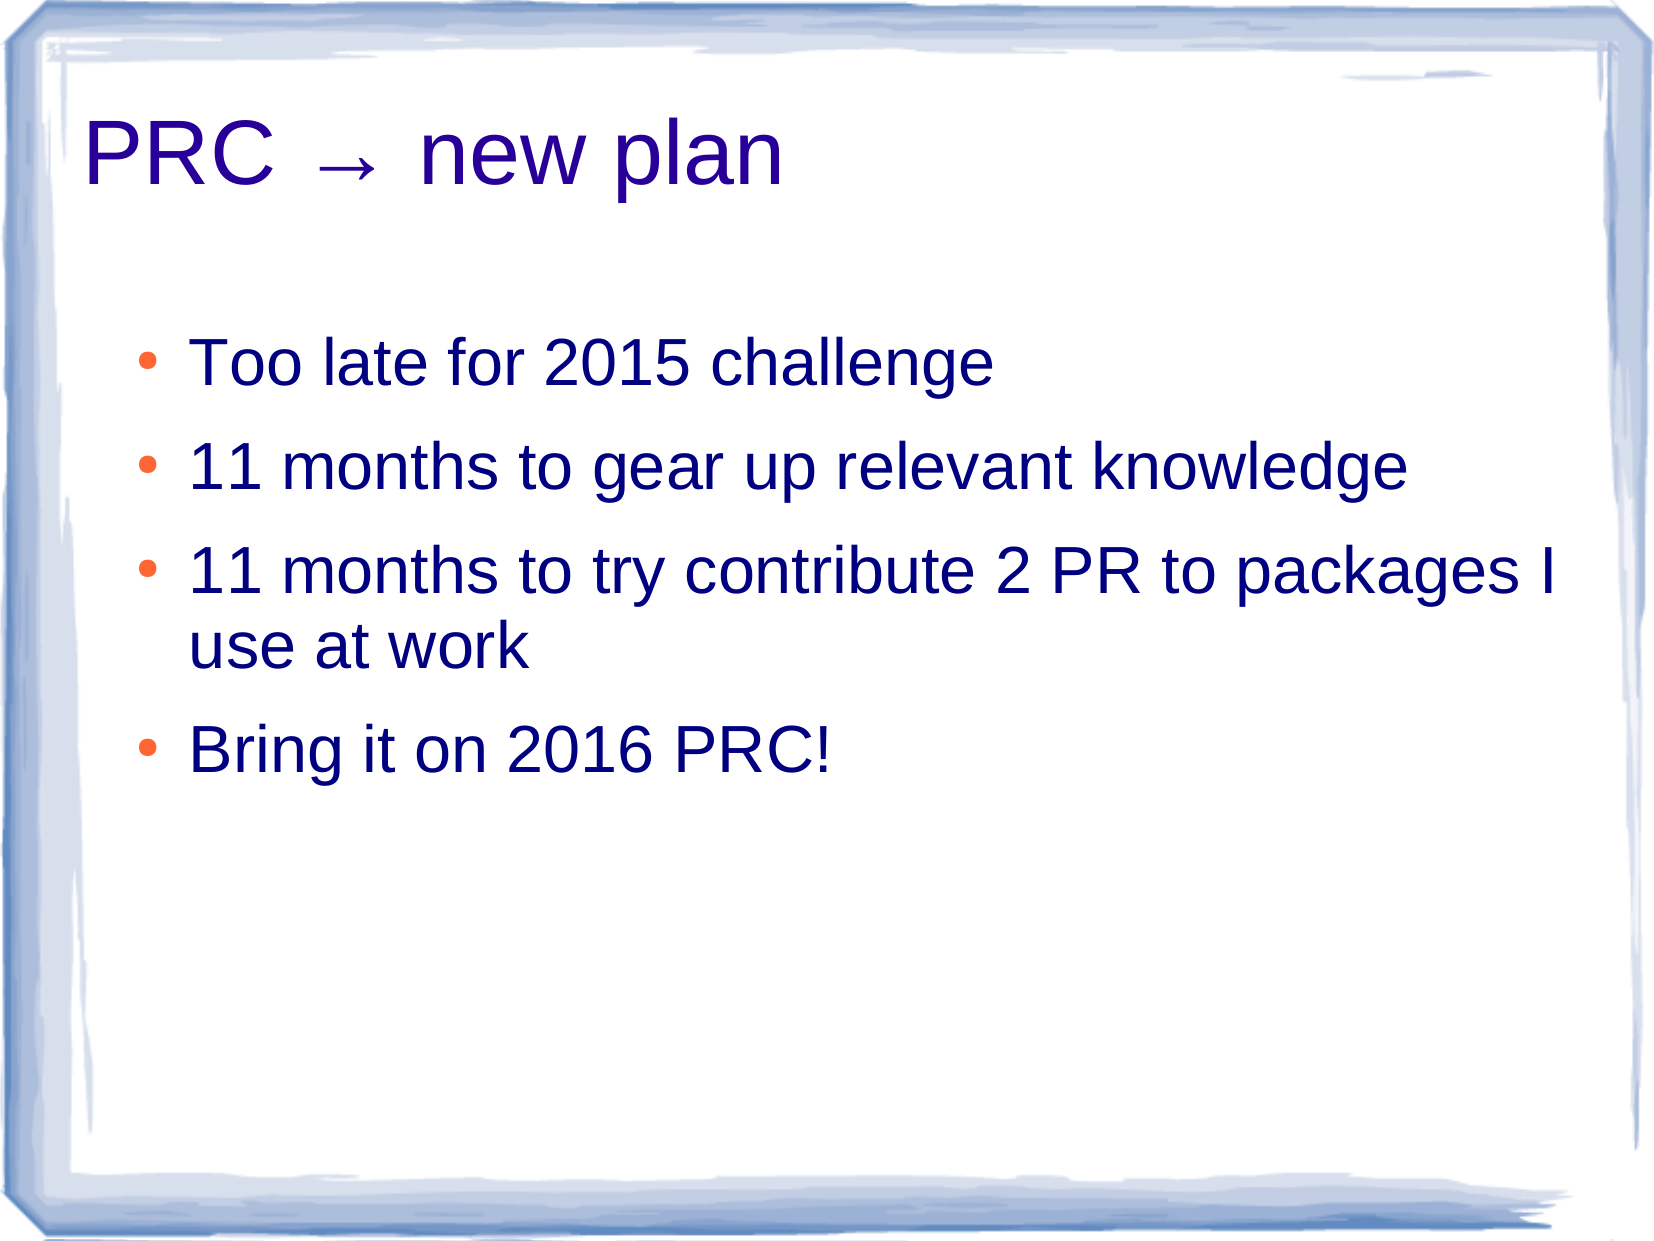

# PRC → new plan
Too late for 2015 challenge
11 months to gear up relevant knowledge
11 months to try contribute 2 PR to packages I use at work
Bring it on 2016 PRC!